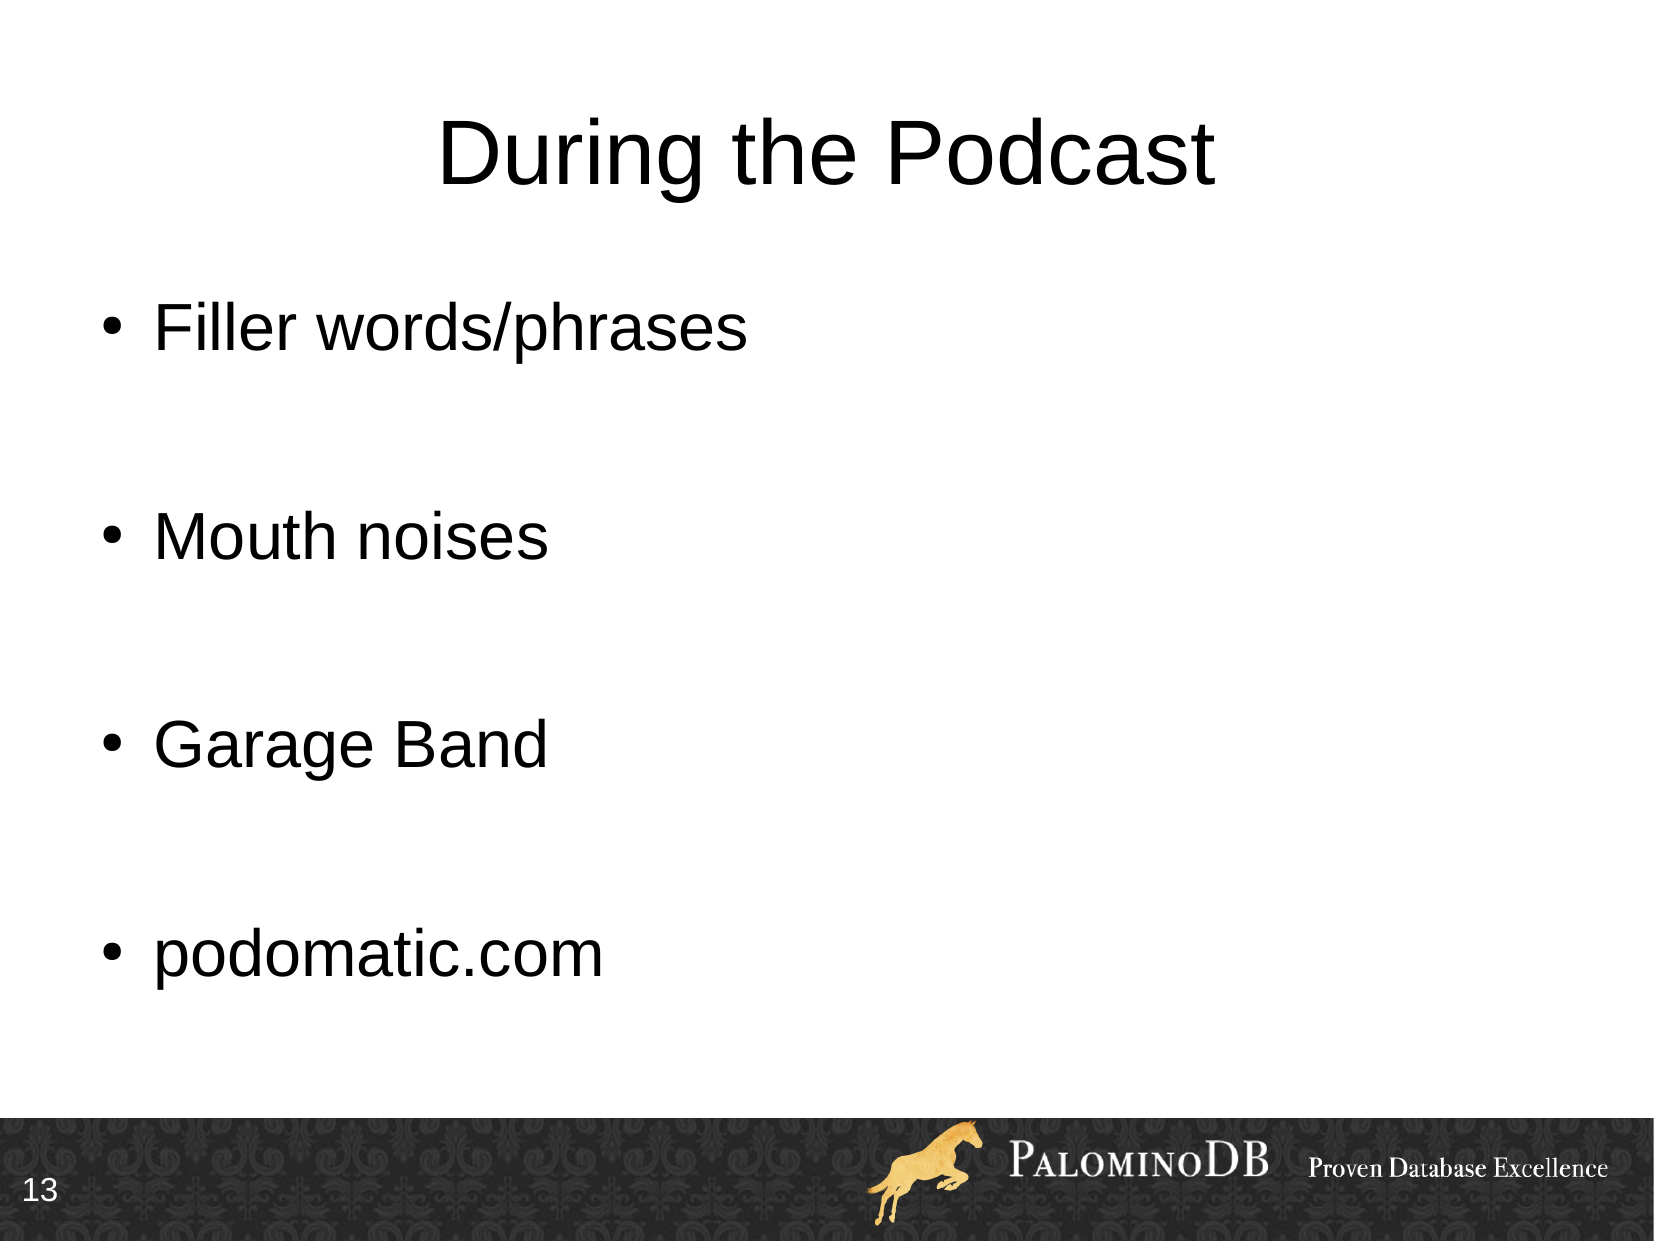

# During the Podcast
Filler words/phrases
Mouth noises
Garage Band
podomatic.com